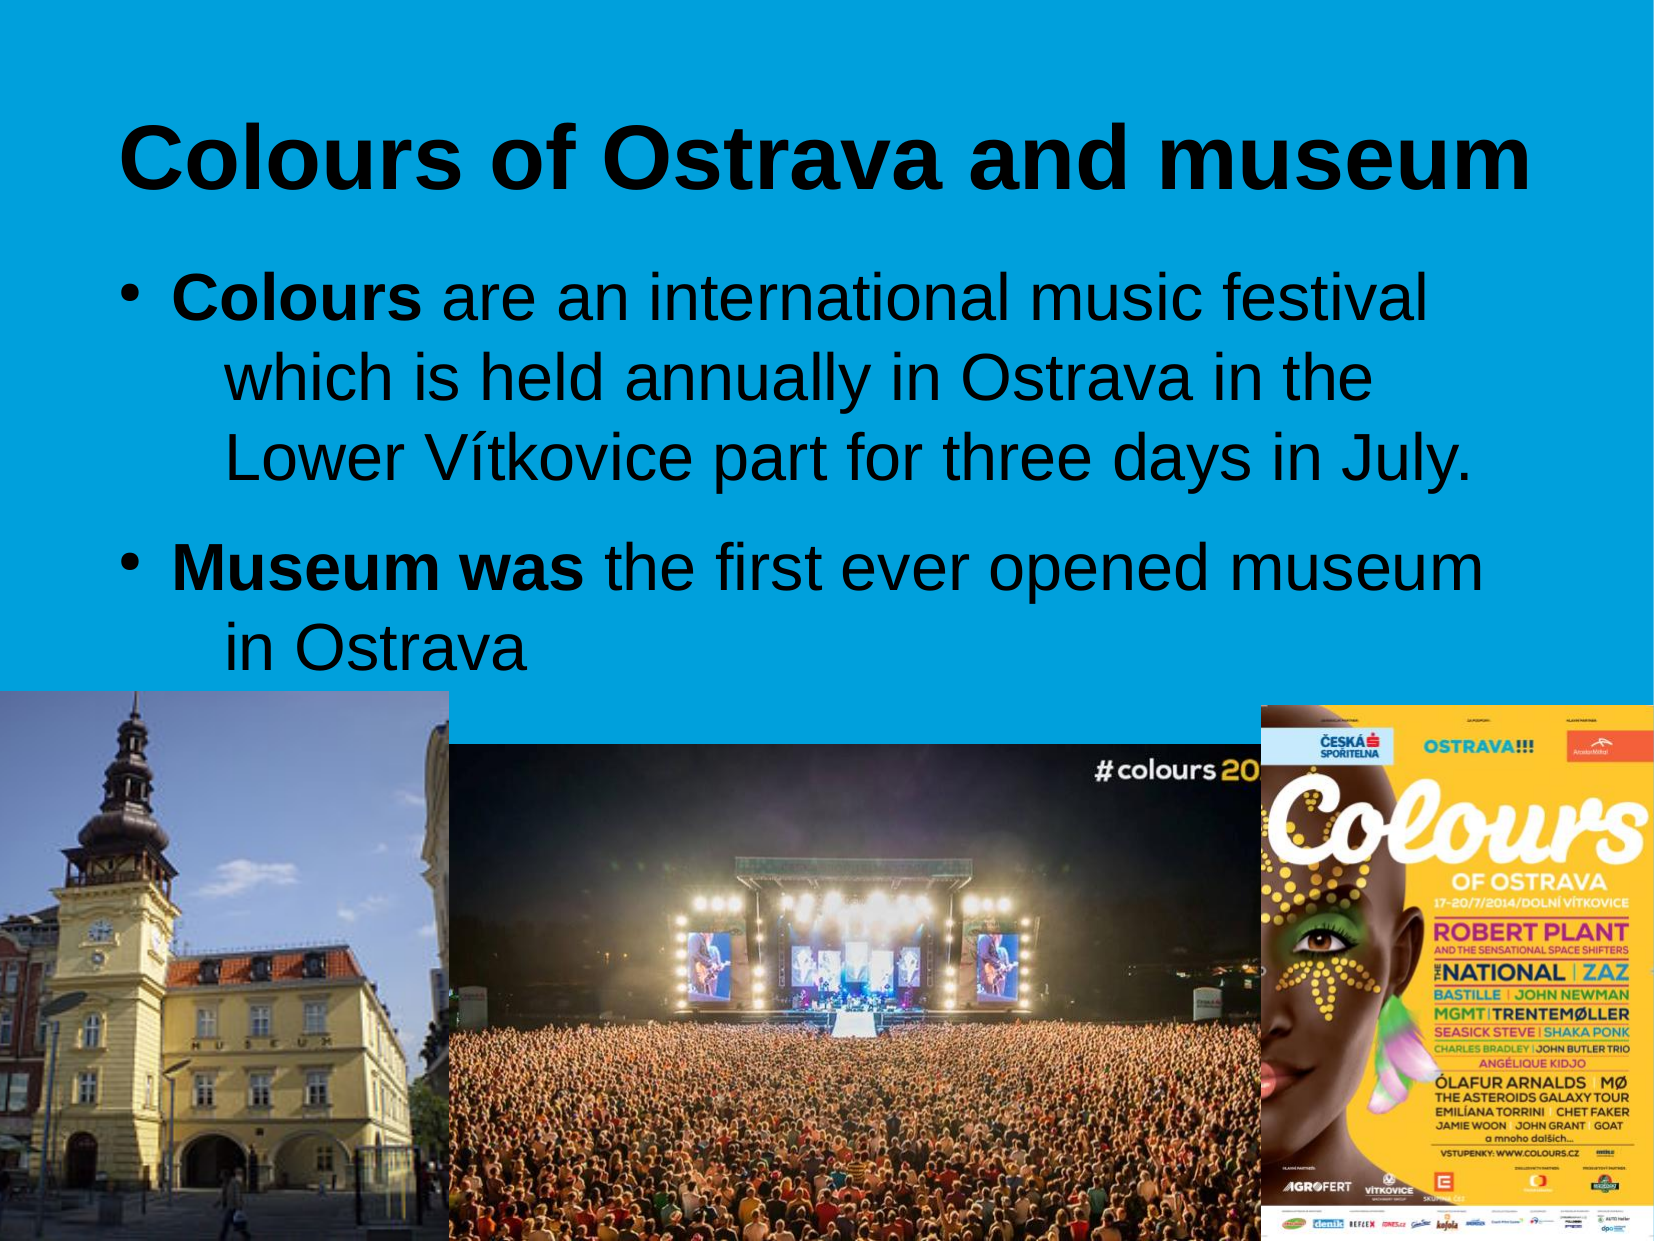

# Colours of Ostrava and museum
Colours are an international music festival which is held annually in Ostrava in the Lower Vítkovice part for three days in July.
Museum was the first ever opened museum in Ostrava